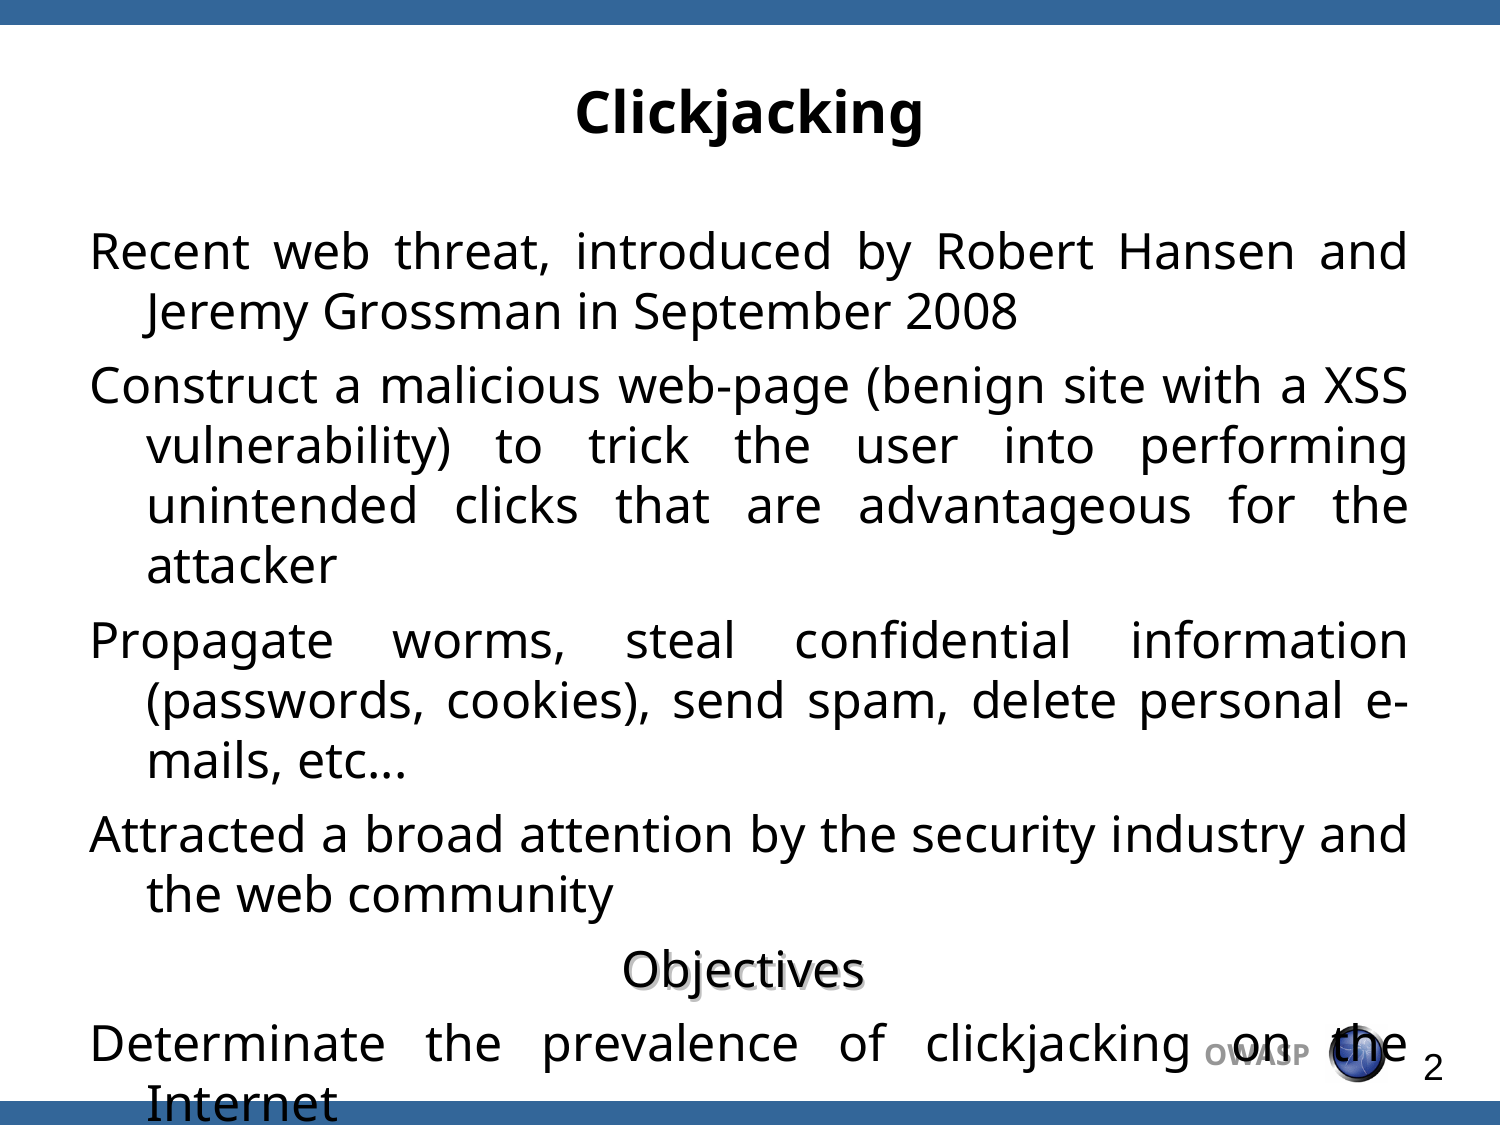

# Clickjacking
Recent web threat, introduced by Robert Hansen and Jeremy Grossman in September 2008
Construct a malicious web-page (benign site with a XSS vulnerability) to trick the user into performing unintended clicks that are advantageous for the attacker
Propagate worms, steal confidential information (passwords, cookies), send spam, delete personal e-mails, etc...
Attracted a broad attention by the security industry and the web community
Objectives
Determinate the prevalence of clickjacking on the Internet
2